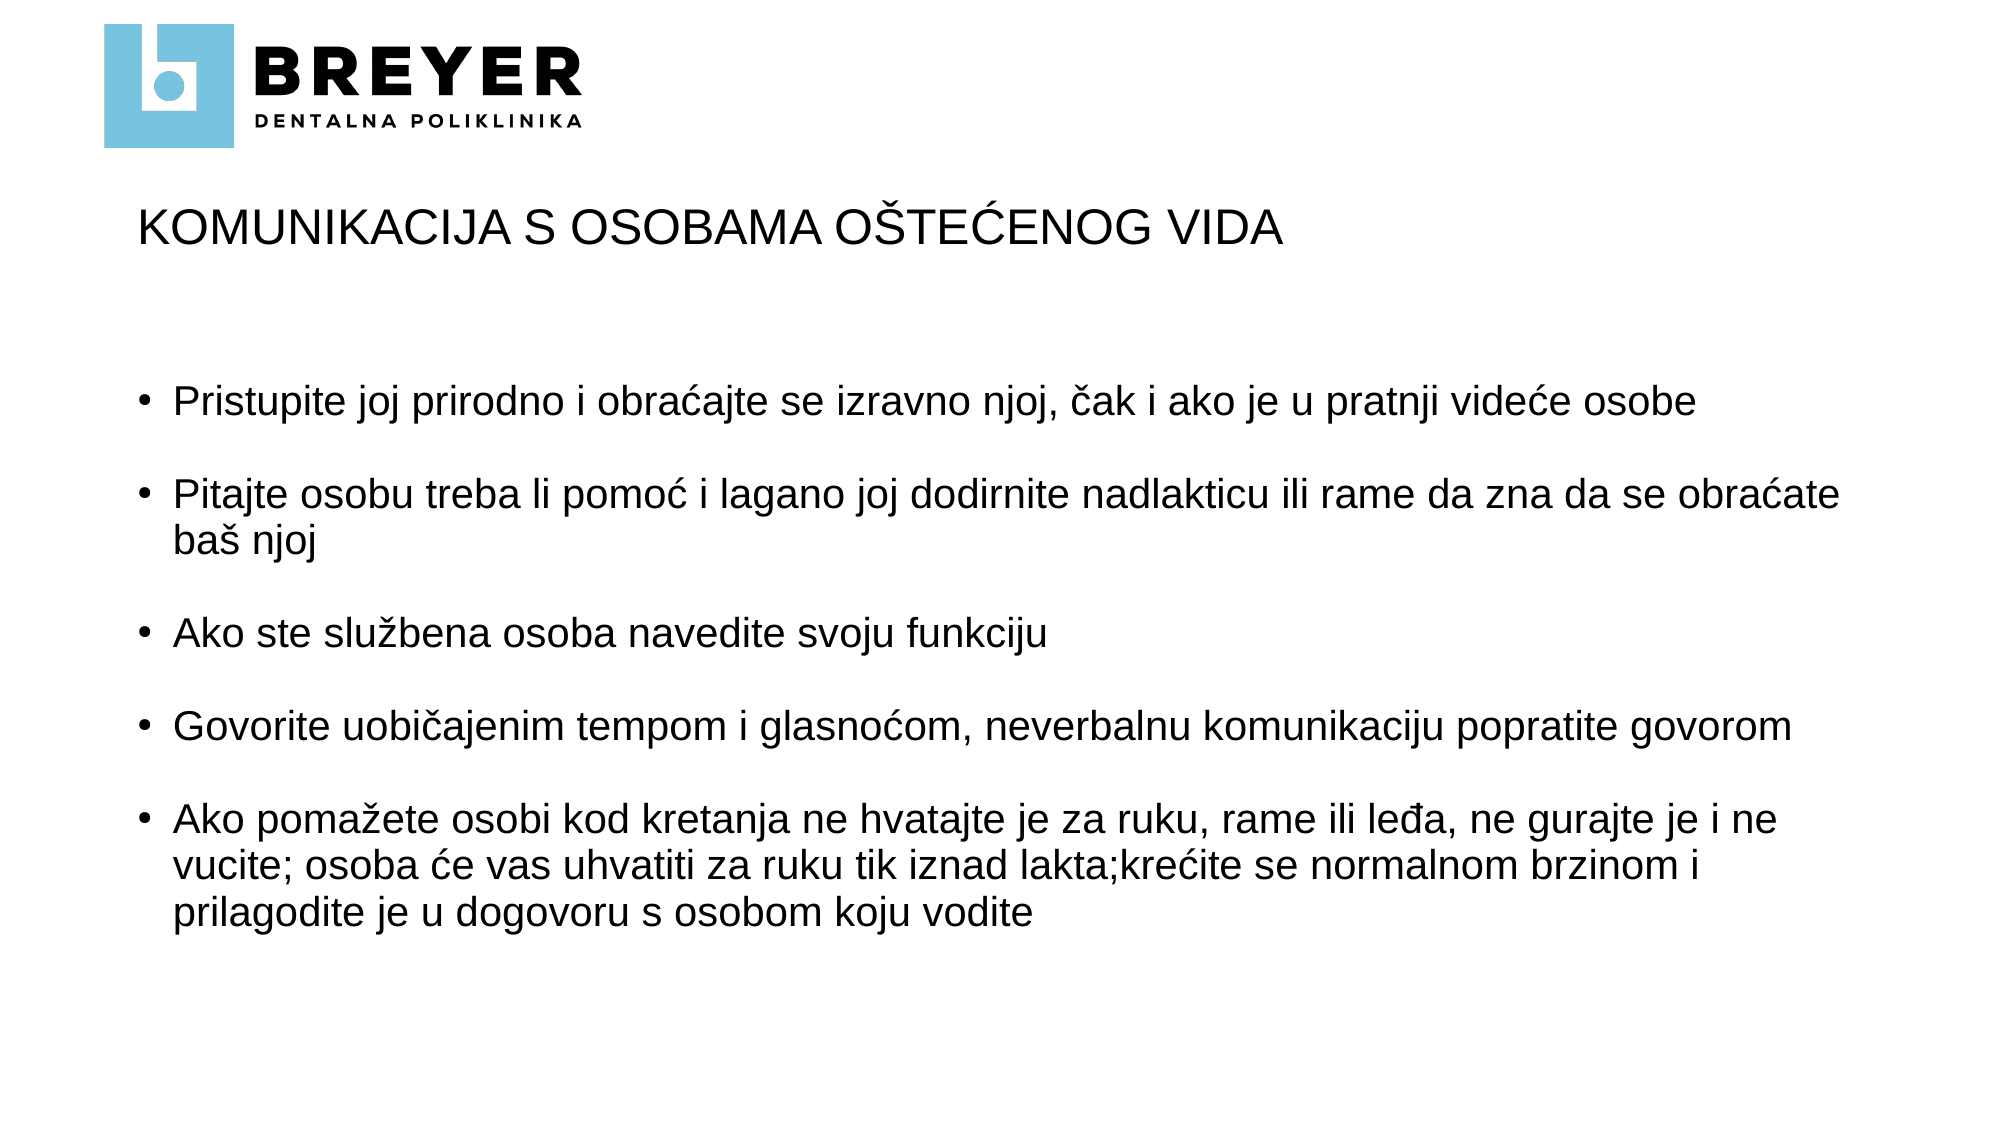

# KOMUNIKACIJA S OSOBAMA OŠTEĆENOG VIDA
Pristupite joj prirodno i obraćajte se izravno njoj, čak i ako je u pratnji videće osobe
Pitajte osobu treba li pomoć i lagano joj dodirnite nadlakticu ili rame da zna da se obraćate baš njoj
Ako ste službena osoba navedite svoju funkciju
Govorite uobičajenim tempom i glasnoćom, neverbalnu komunikaciju popratite govorom
Ako pomažete osobi kod kretanja ne hvatajte je za ruku, rame ili leđa, ne gurajte je i ne vucite; osoba će vas uhvatiti za ruku tik iznad lakta;krećite se normalnom brzinom i prilagodite je u dogovoru s osobom koju vodite